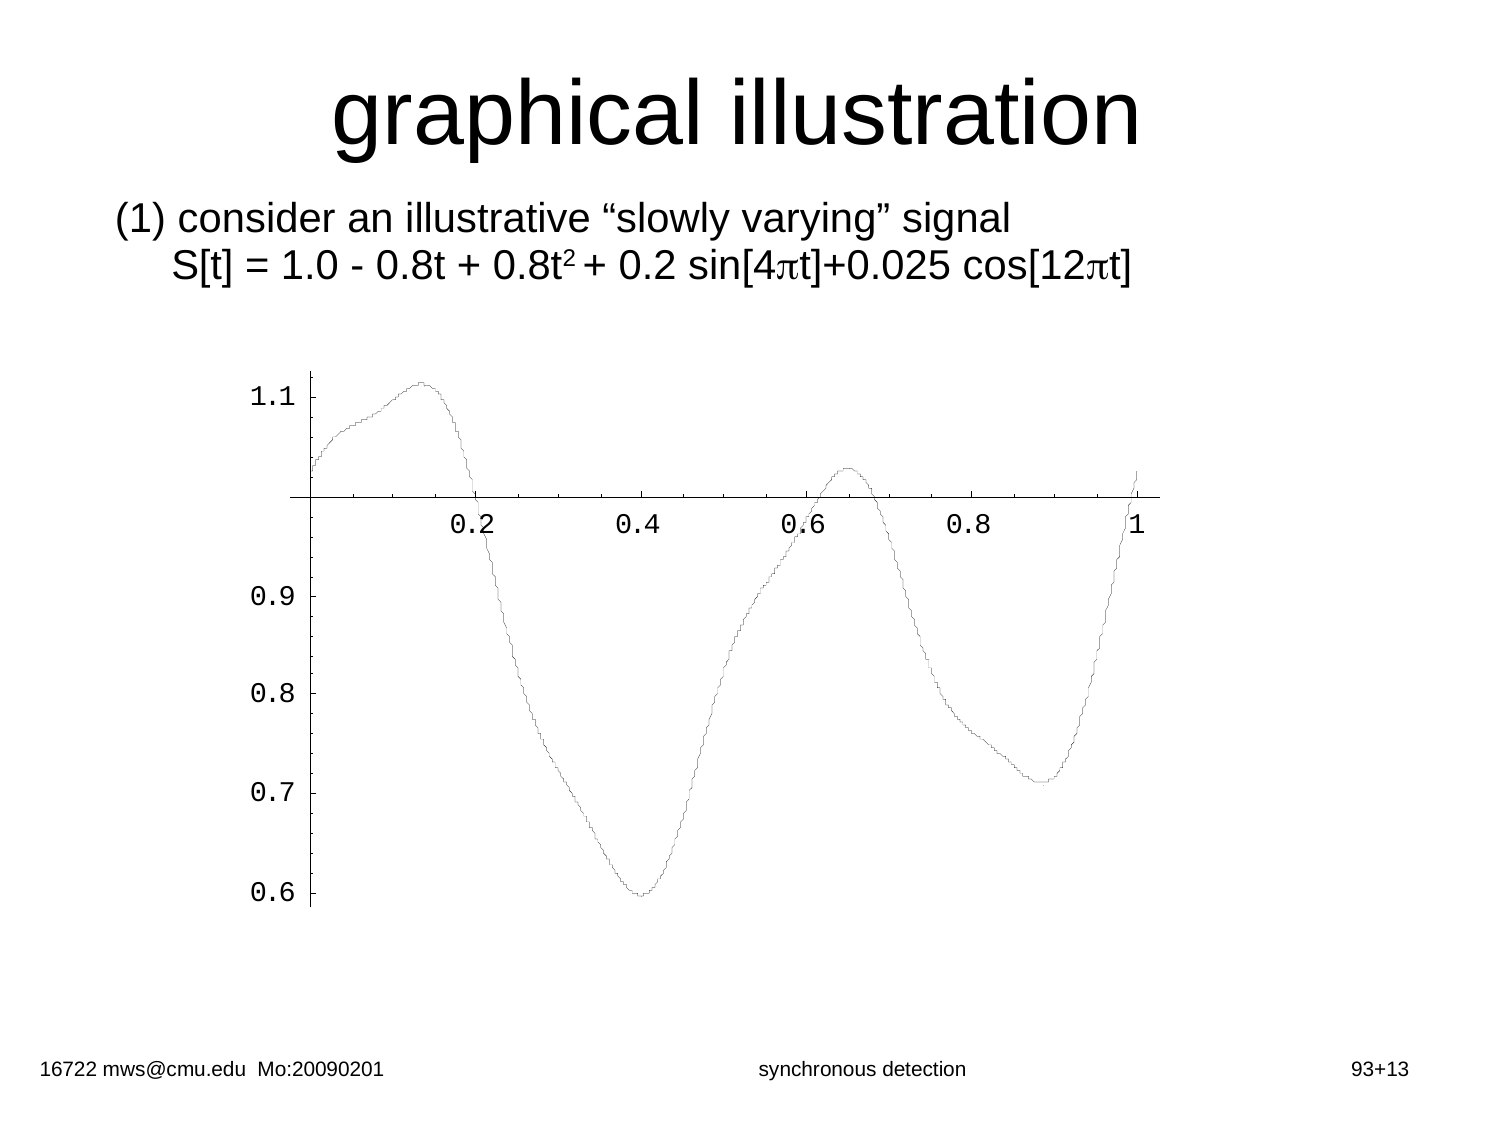

# graphical illustration
(1) consider an illustrative “slowly varying” signal
S[t] = 1.0 - 0.8t + 0.8t2 + 0.2 sin[4t]+0.025 cos[12t]
16722 mws@cmu.edu Mo:20090201
synchronous detection
13